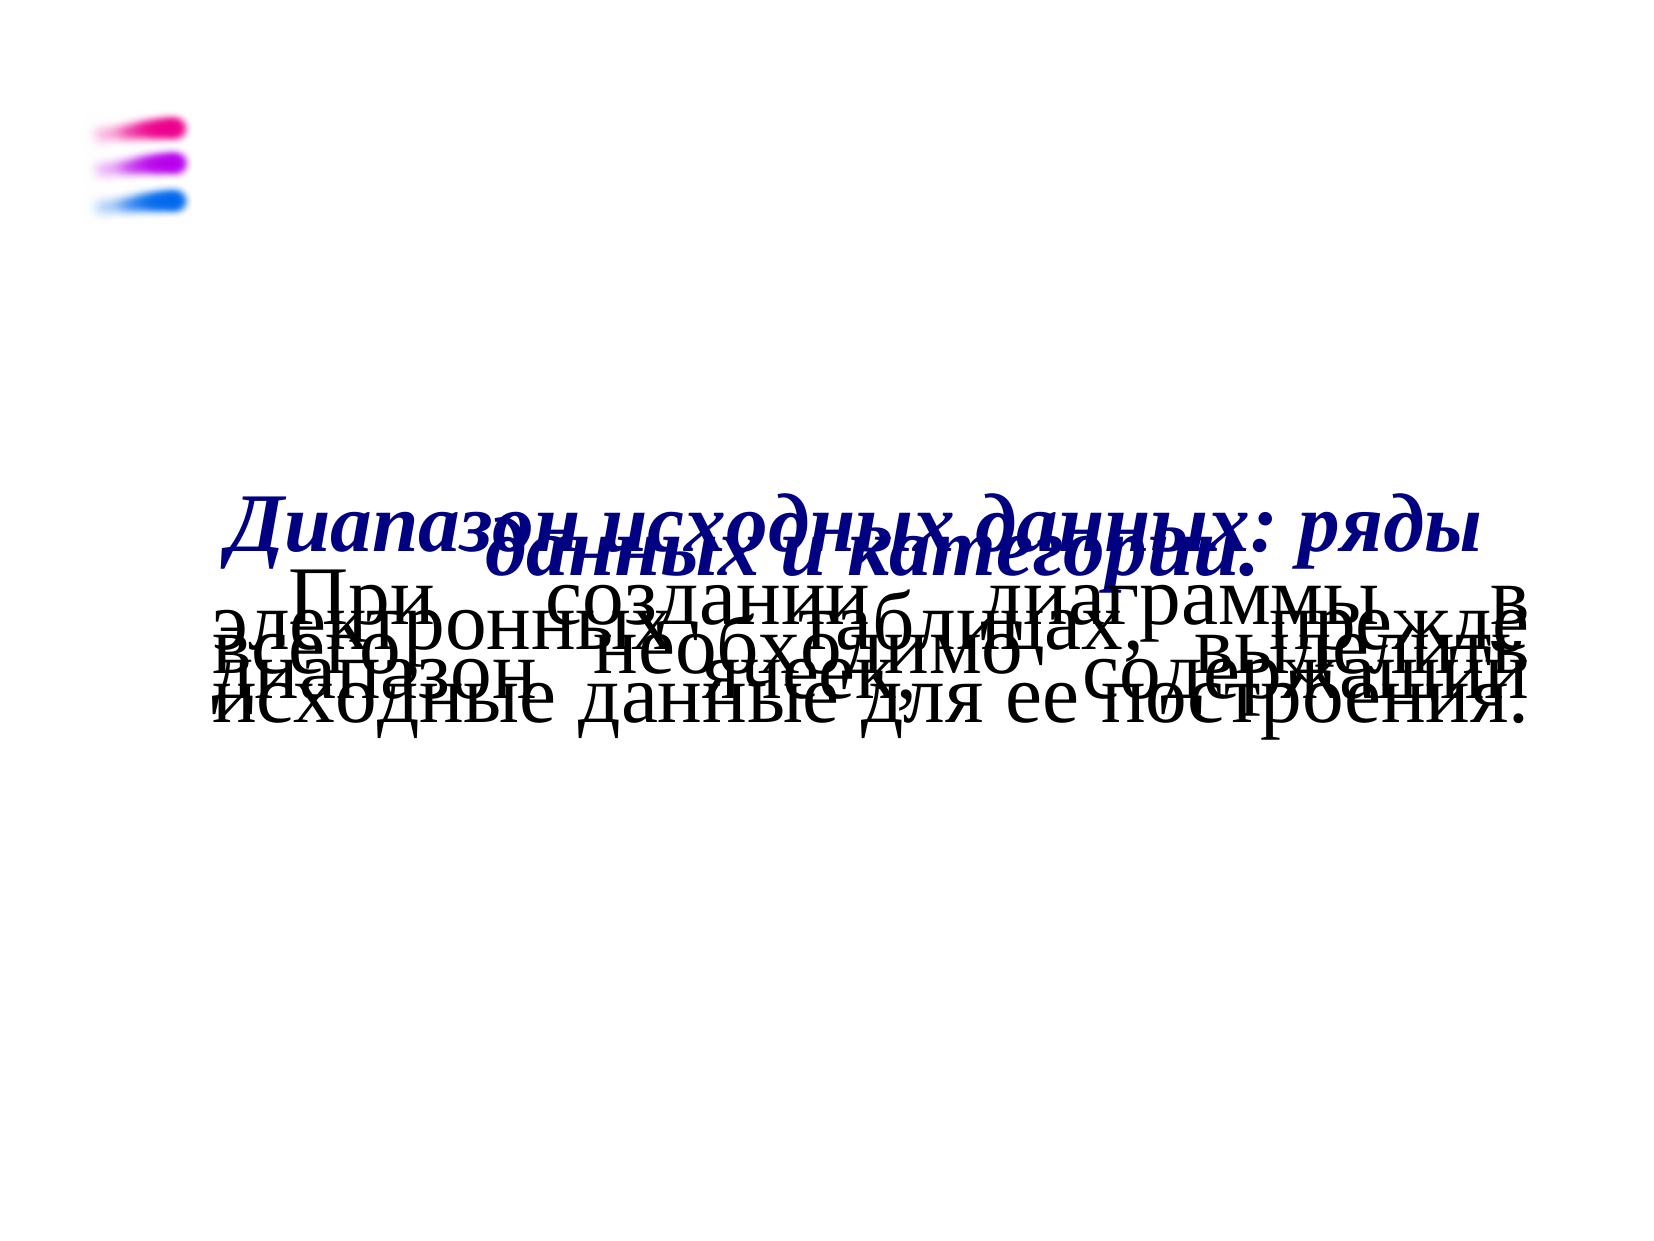

# Диапазон исходных данных: ряды данных и категории.
 При создании диаграммы в электронных таблицах, прежде всего, необходимо выделить диапазон ячеек, содержащий исходные данные для ее построения.